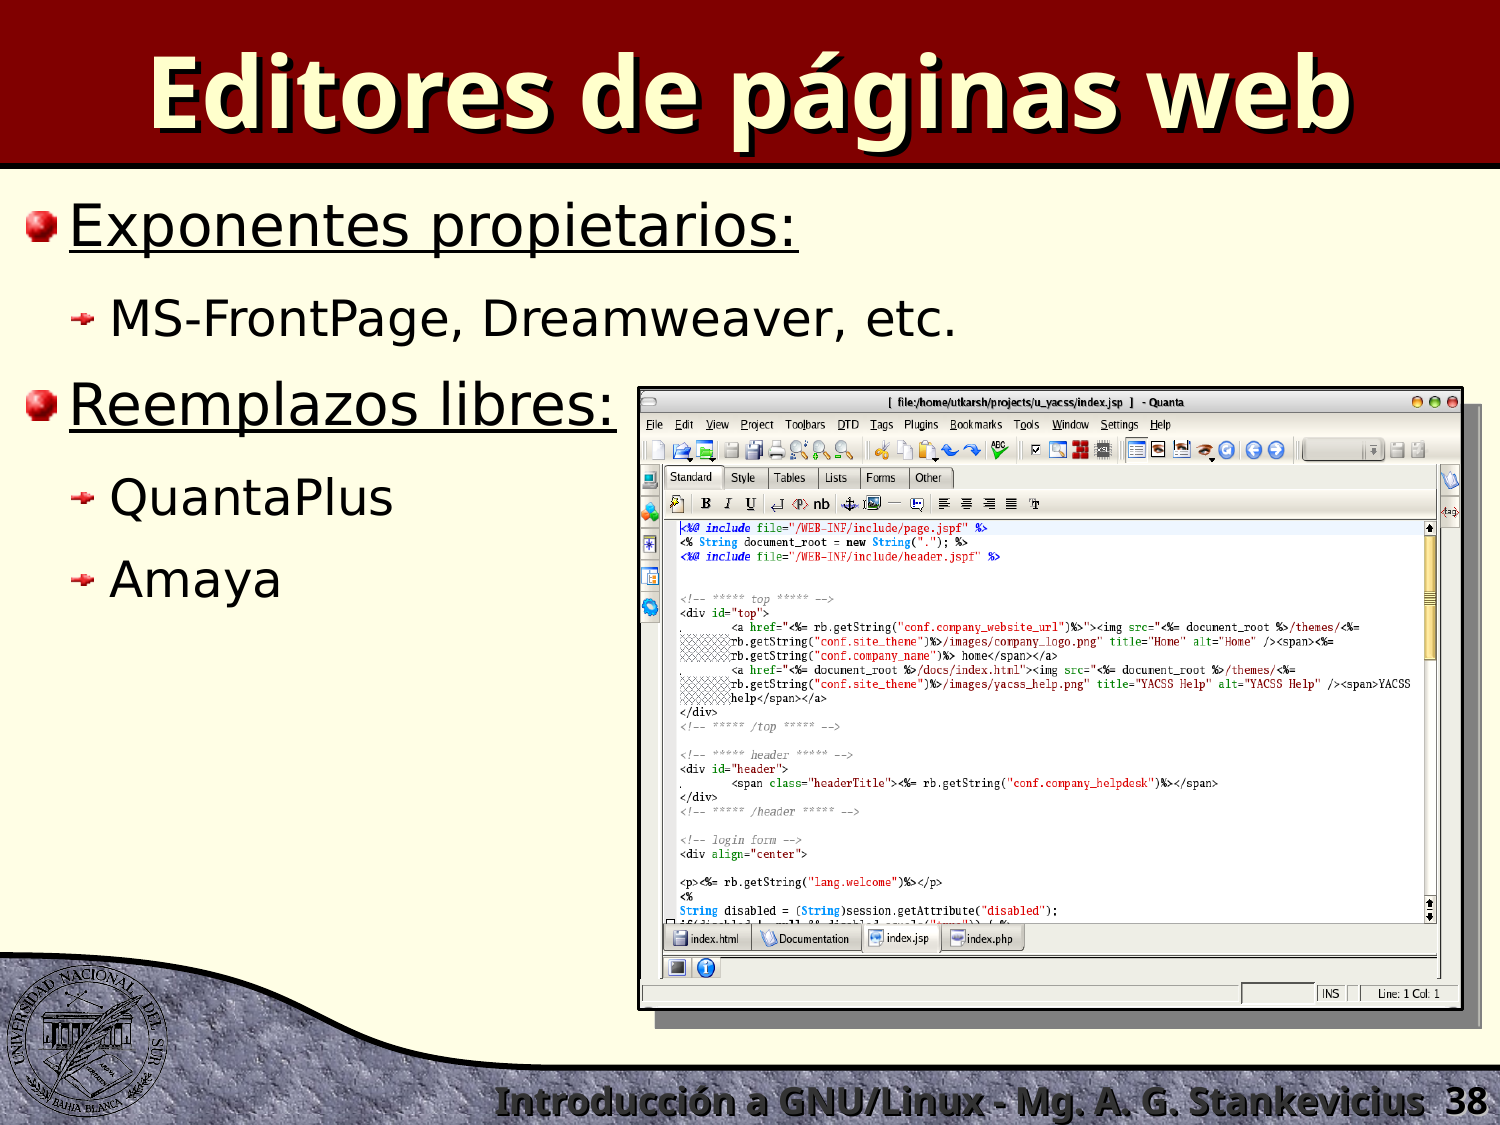

# Editores de páginas web
Exponentes propietarios:
MS-FrontPage, Dreamweaver, etc.
Reemplazos libres:
QuantaPlus
Amaya
38